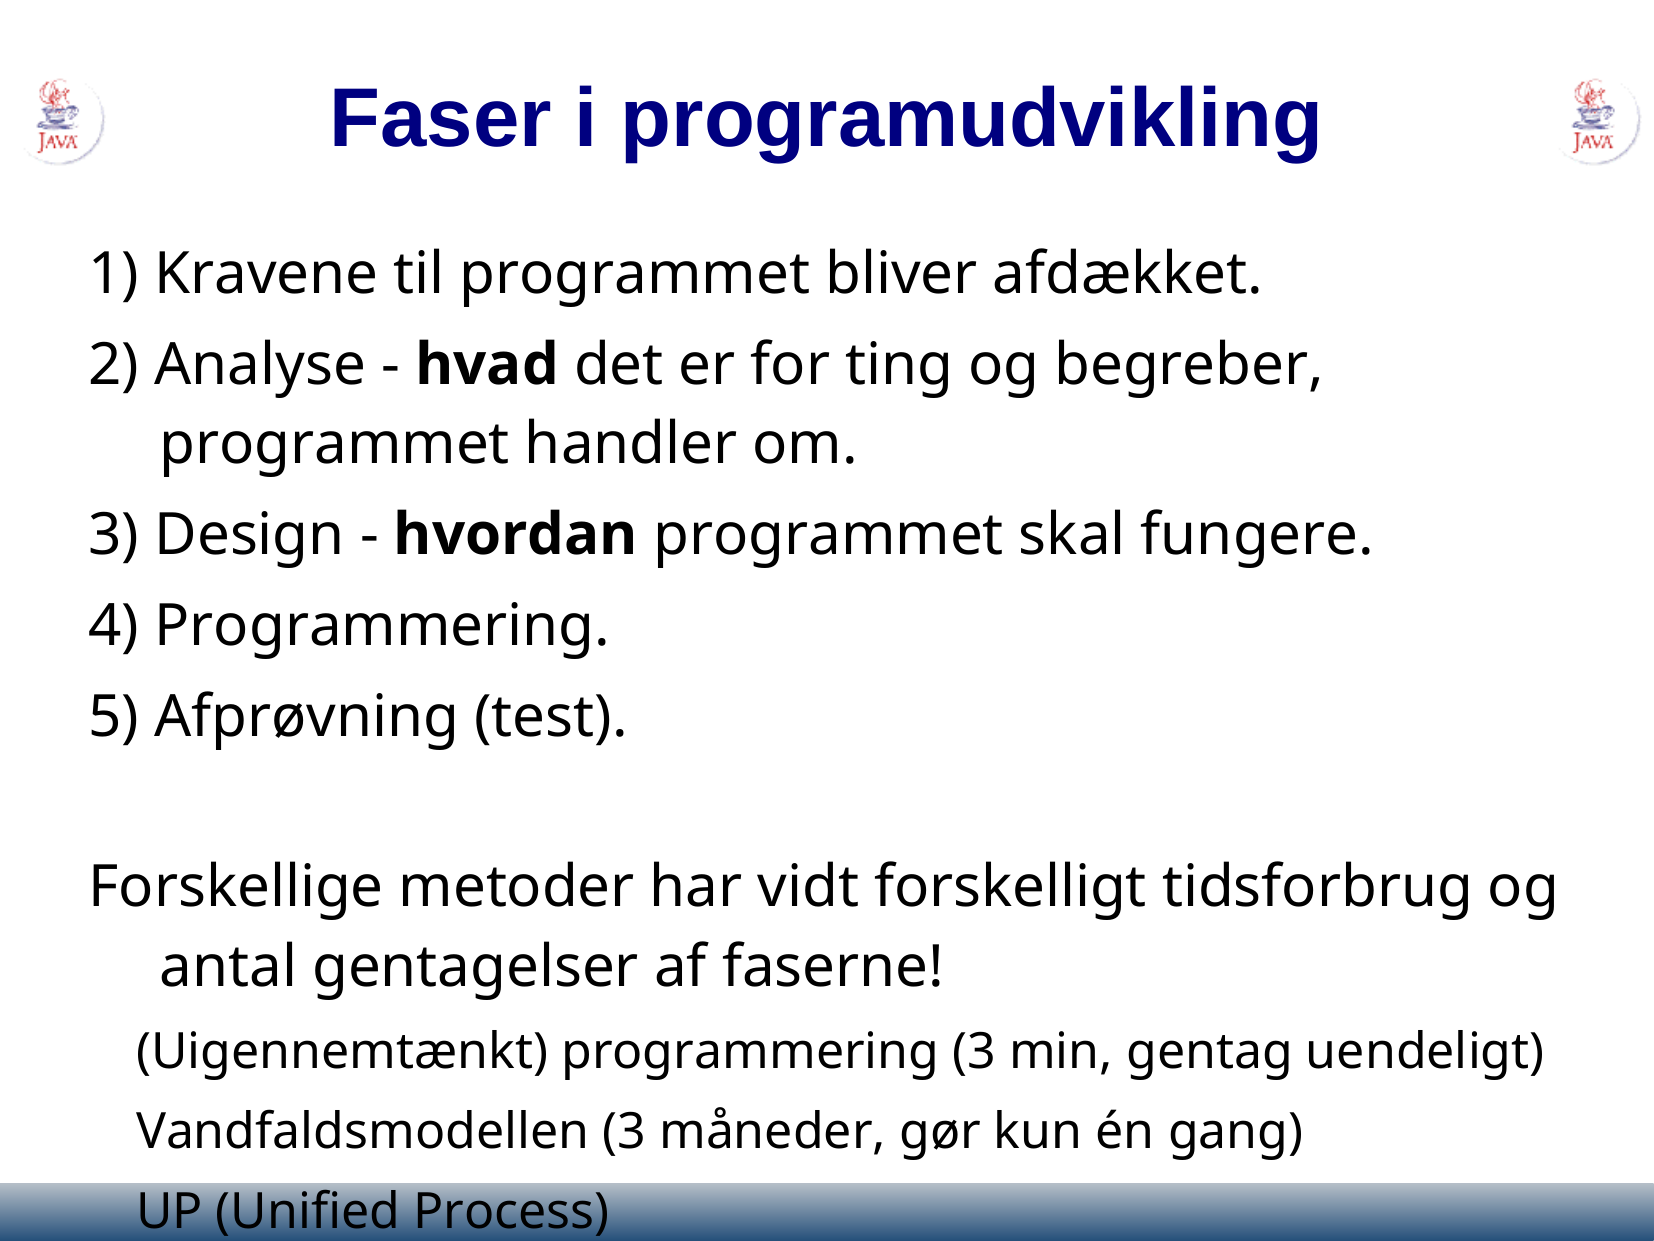

# Faser i programudvikling
1) Kravene til programmet bliver afdækket.
2) Analyse - hvad det er for ting og begreber, programmet handler om.
3) Design - hvordan programmet skal fungere.
4) Programmering.
5) Afprøvning (test).
Forskellige metoder har vidt forskelligt tidsforbrug og antal gentagelser af faserne!
(Uigennemtænkt) programmering (3 min, gentag uendeligt)
Vandfaldsmodellen (3 måneder, gør kun én gang)
UP (Unified Process)
XP (Ekstremprogrammering)